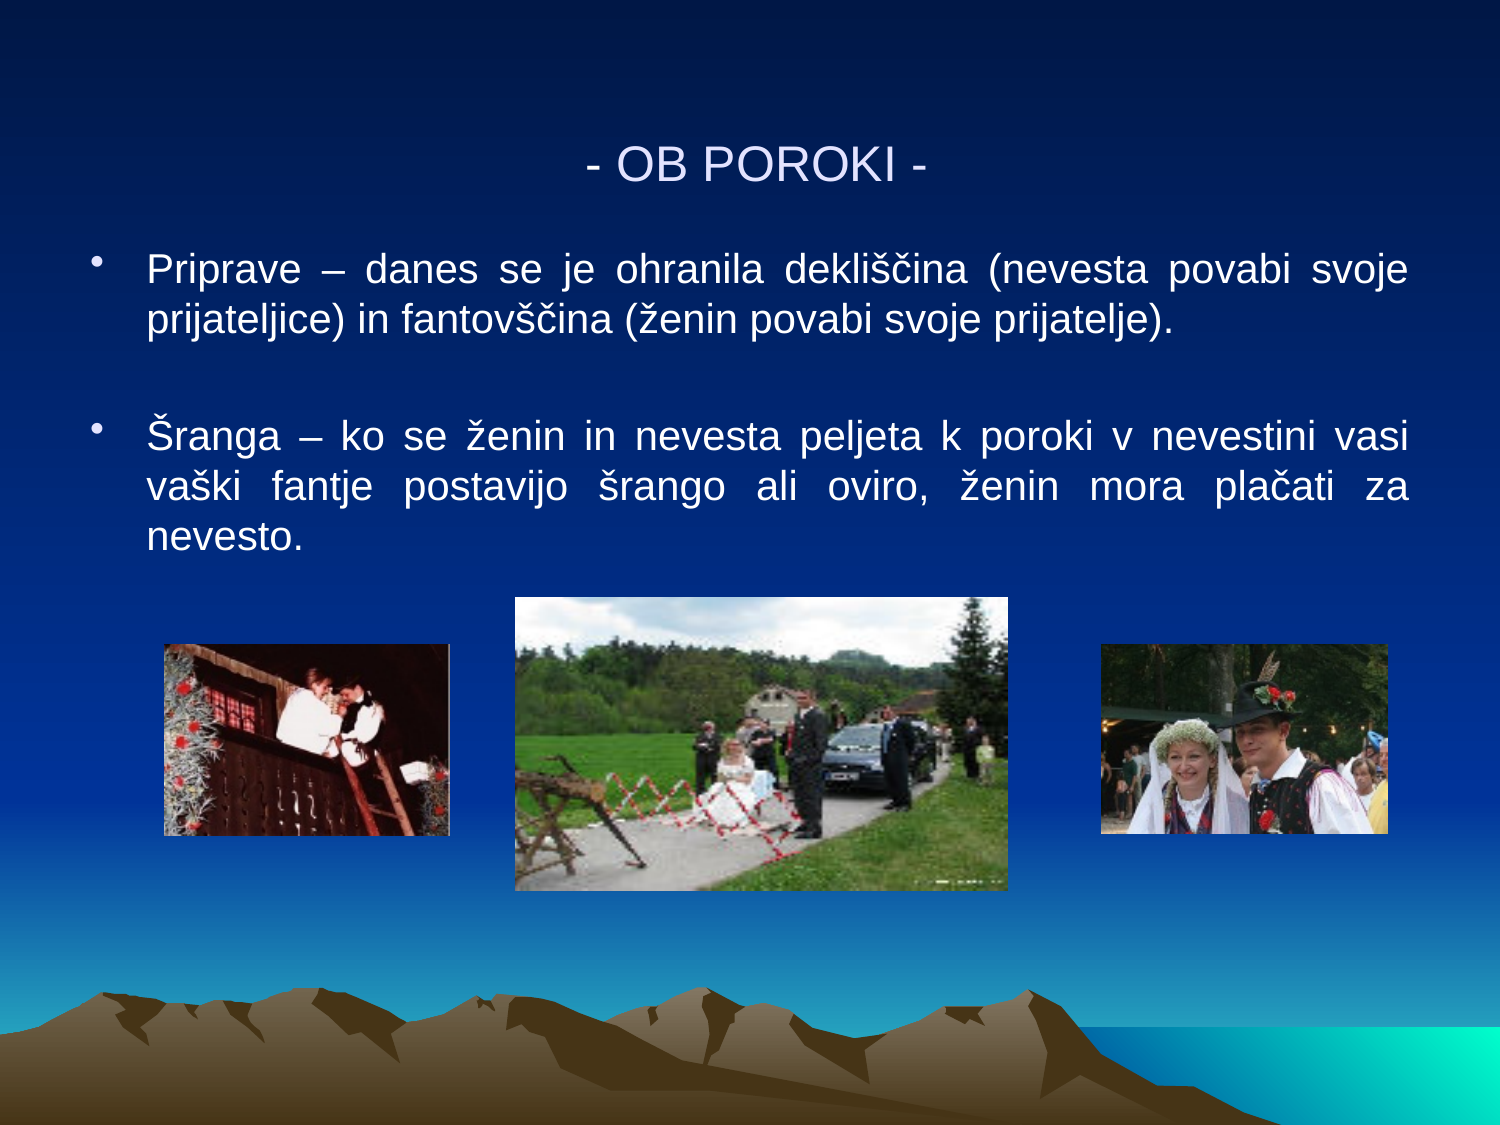

# - OB POROKI -
Priprave – danes se je ohranila dekliščina (nevesta povabi svoje prijateljice) in fantovščina (ženin povabi svoje prijatelje).
Šranga – ko se ženin in nevesta peljeta k poroki v nevestini vasi vaški fantje postavijo šrango ali oviro, ženin mora plačati za nevesto.